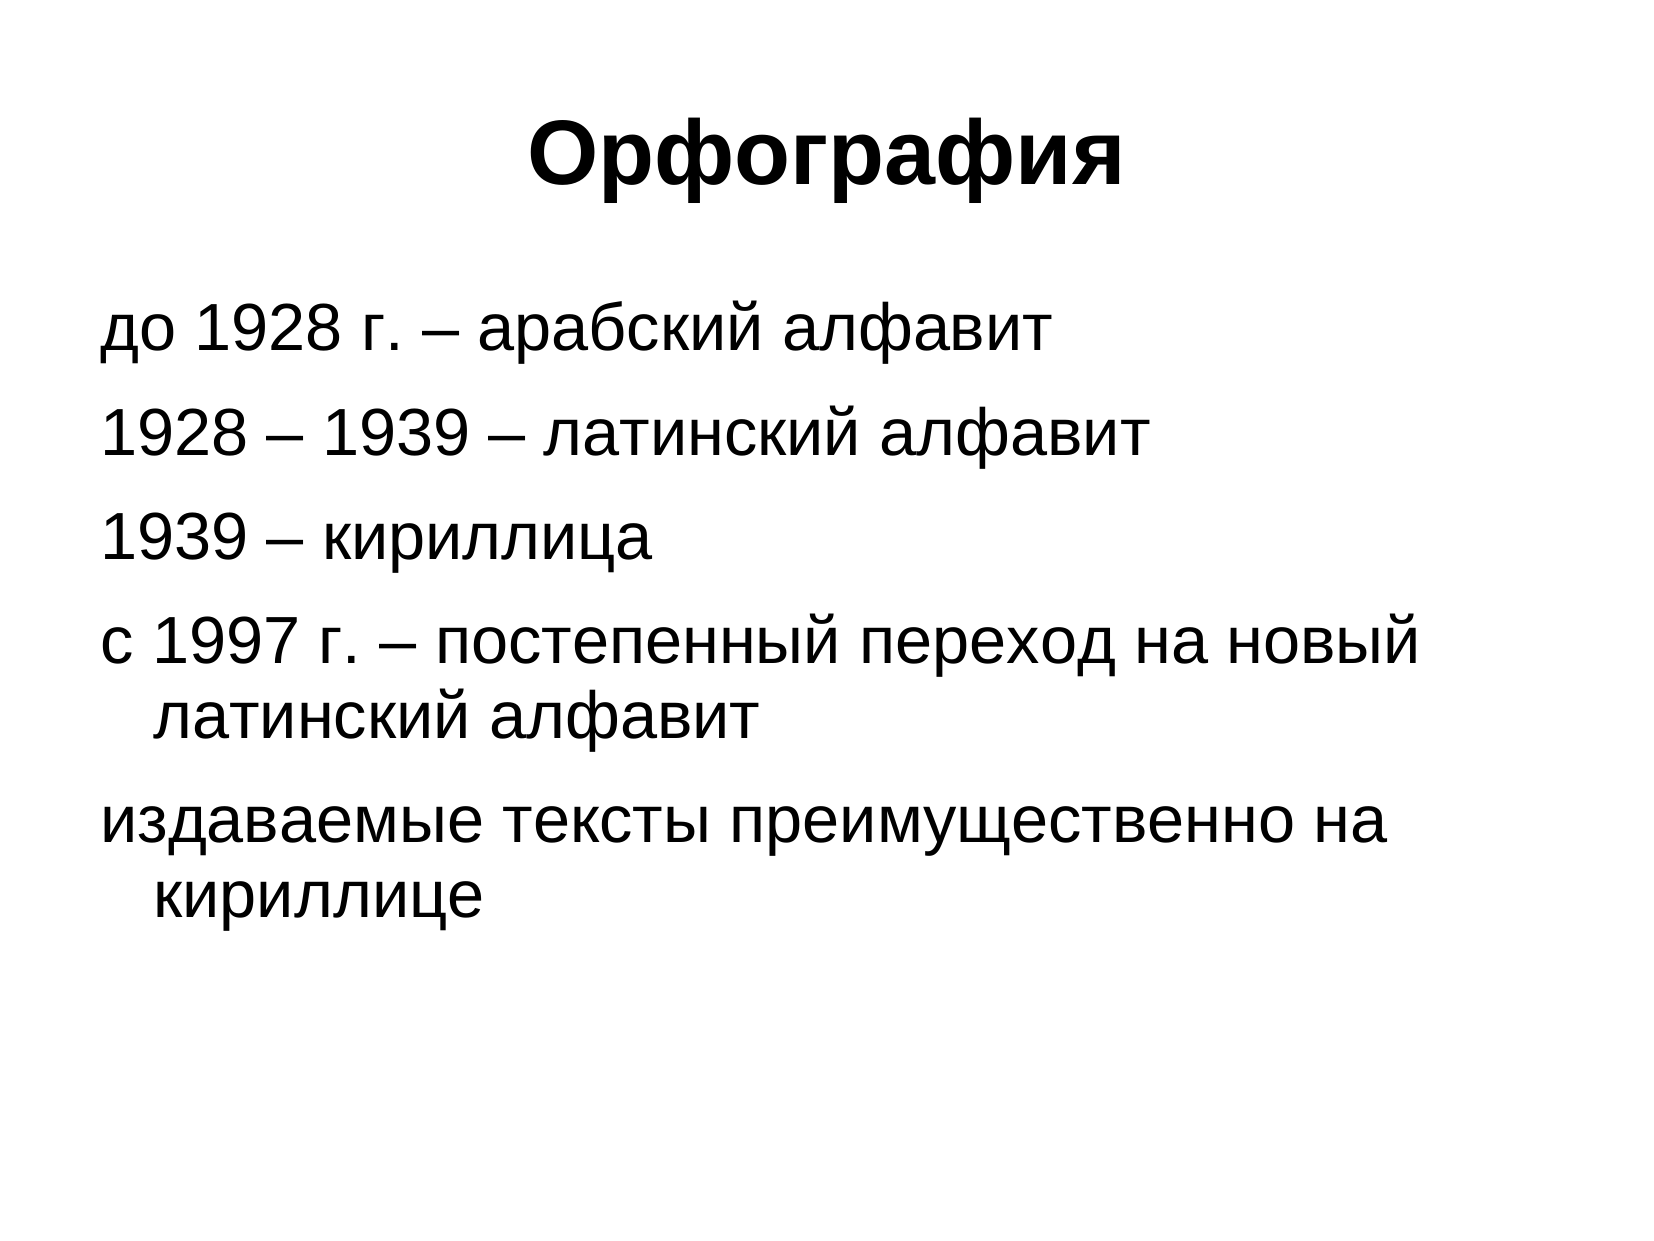

# Орфография
до 1928 г. – арабский алфавит
1928 – 1939 – латинский алфавит
1939 – кириллица
с 1997 г. – постепенный переход на новый латинский алфавит
издаваемые тексты преимущественно на кириллице